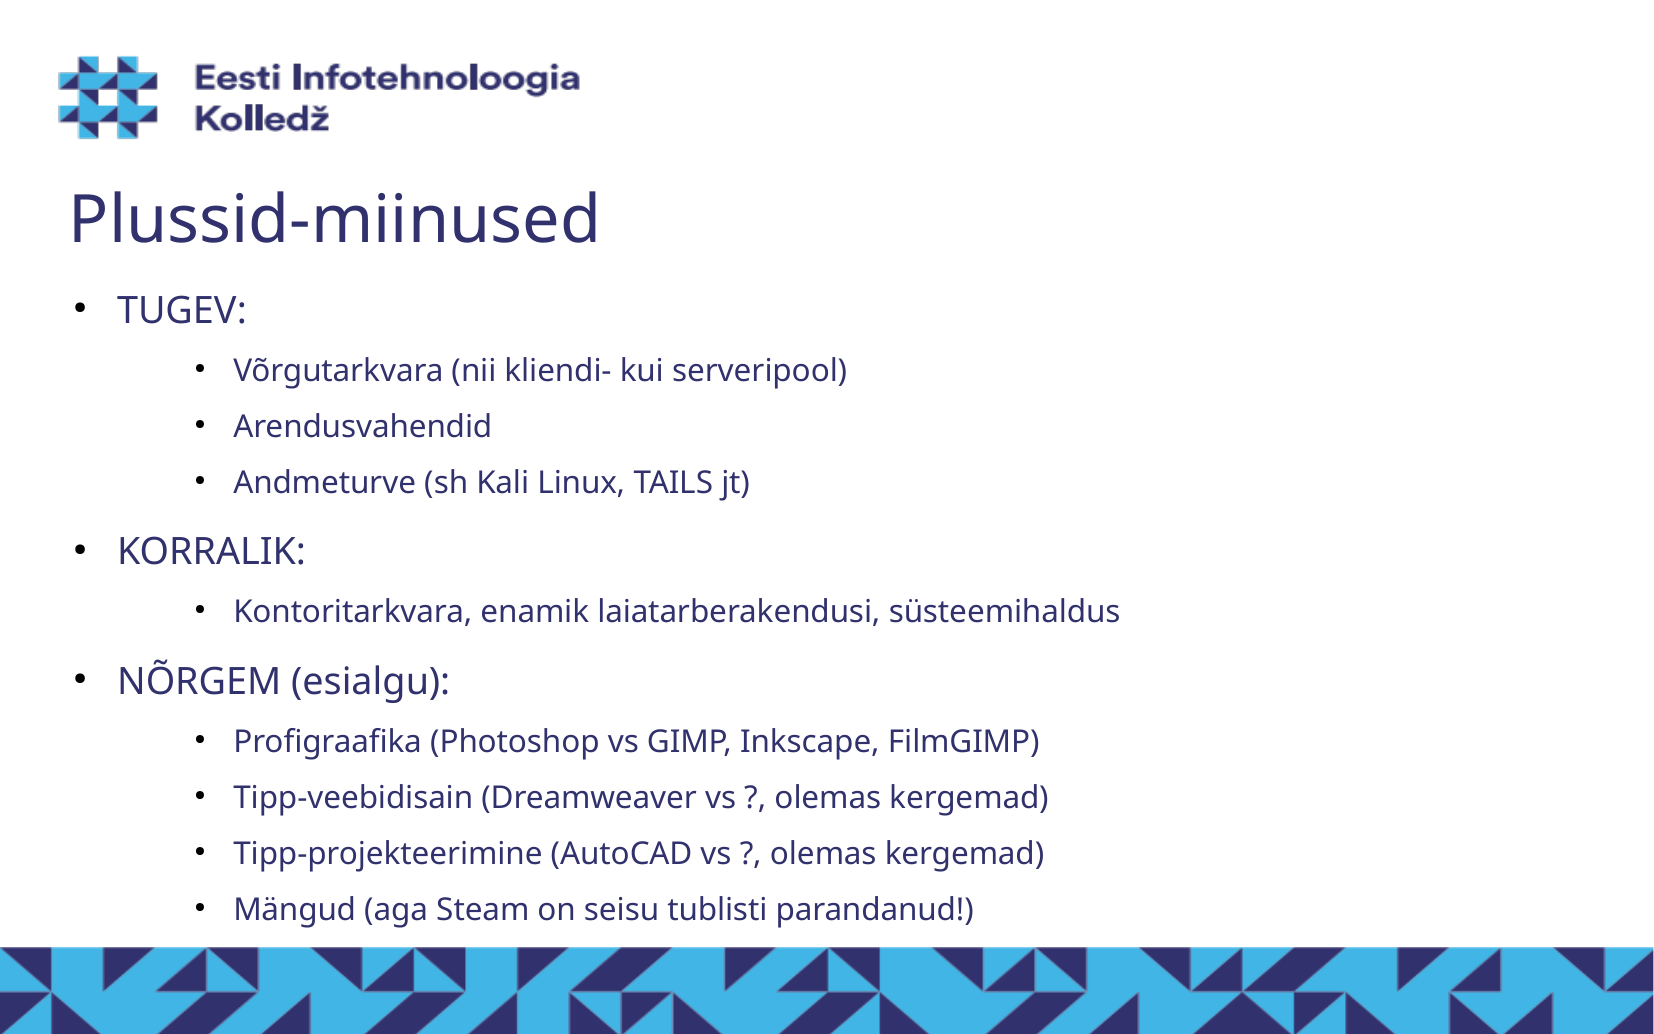

# Plussid-miinused
TUGEV:
Võrgutarkvara (nii kliendi- kui serveripool)
Arendusvahendid
Andmeturve (sh Kali Linux, TAILS jt)
KORRALIK:
Kontoritarkvara, enamik laiatarberakendusi, süsteemihaldus
NÕRGEM (esialgu):
Profigraafika (Photoshop vs GIMP, Inkscape, FilmGIMP)
Tipp-veebidisain (Dreamweaver vs ?, olemas kergemad)
Tipp-projekteerimine (AutoCAD vs ?, olemas kergemad)
Mängud (aga Steam on seisu tublisti parandanud!)